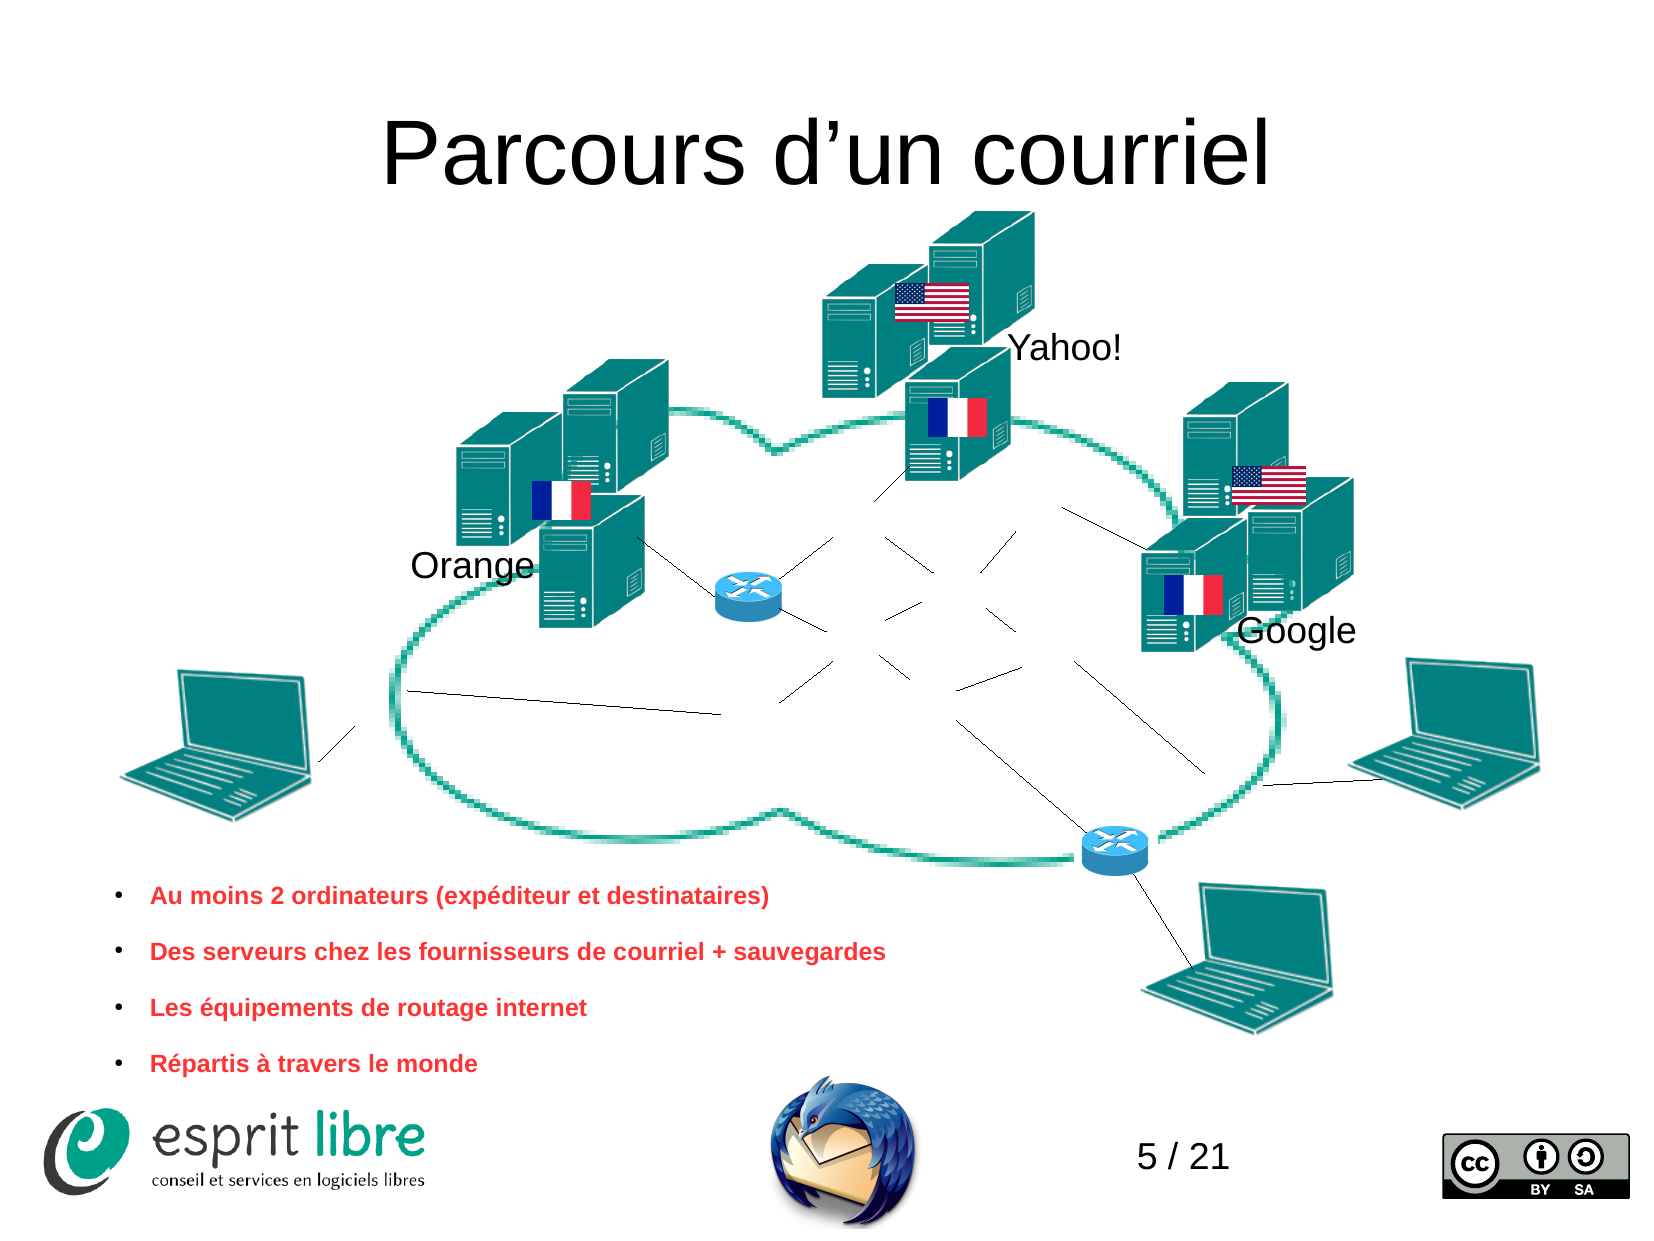

# Parcours d’un courriel
Yahoo!
Orange
Google
Au moins 2 ordinateurs (expéditeur et destinataires)
Des serveurs chez les fournisseurs de courriel + sauvegardes
Les équipements de routage internet
Répartis à travers le monde